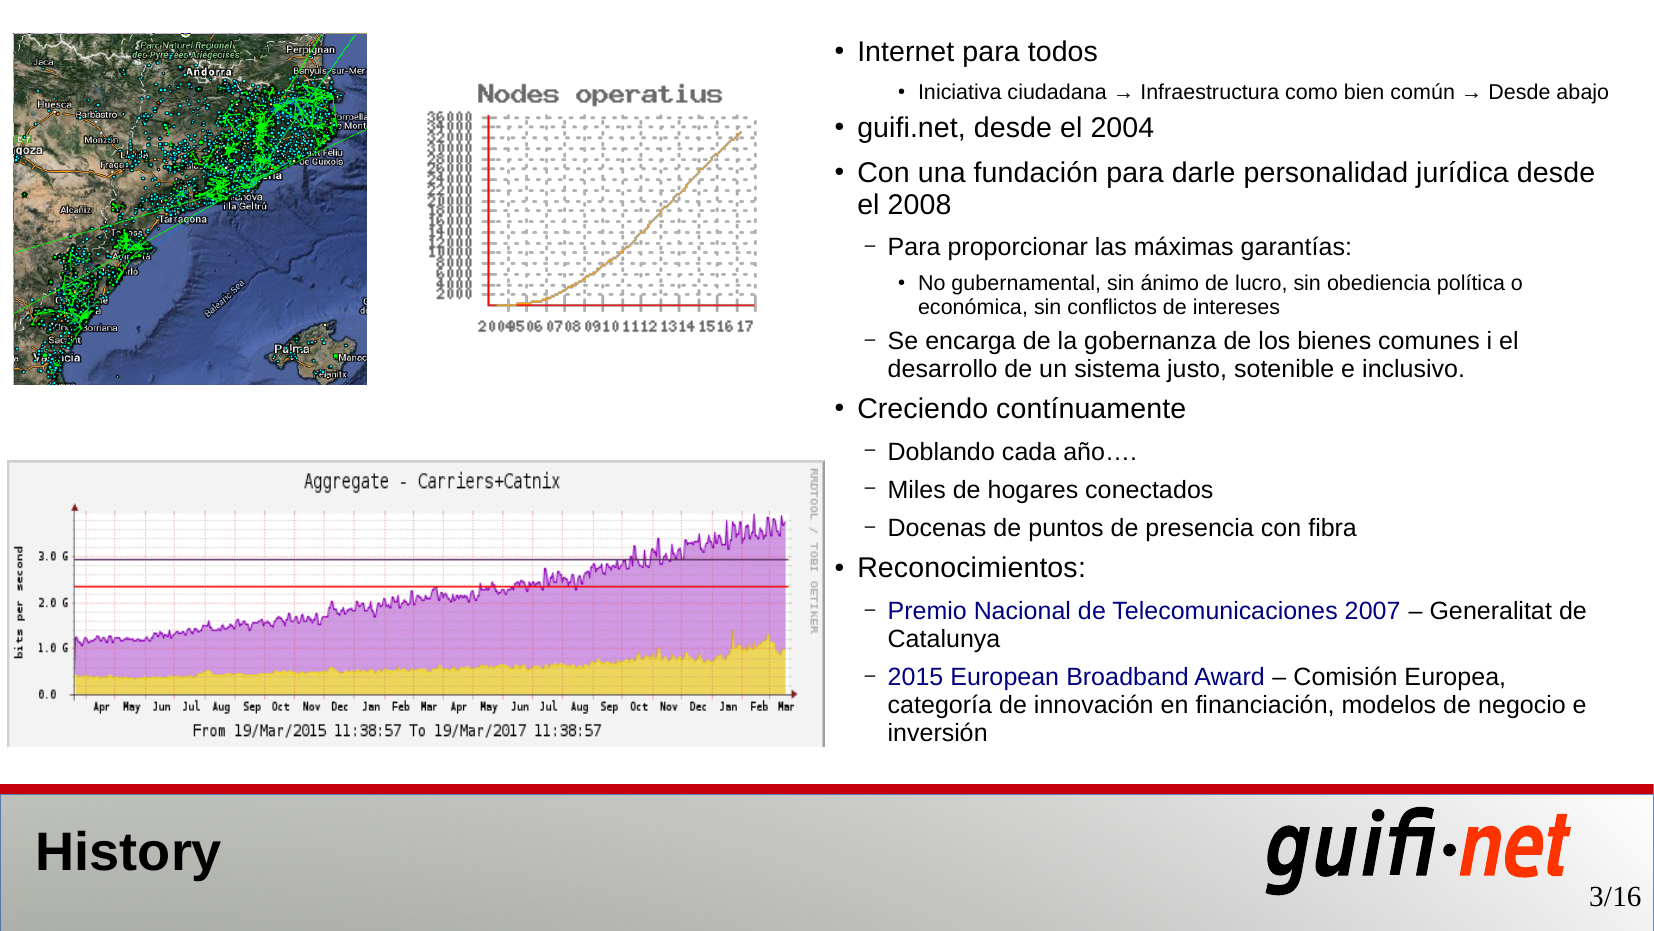

Internet para todos
Iniciativa ciudadana → Infraestructura como bien común → Desde abajo
guifi.net, desde el 2004
Con una fundación para darle personalidad jurídica desde el 2008
Para proporcionar las máximas garantías:
No gubernamental, sin ánimo de lucro, sin obediencia política o económica, sin conflictos de intereses
Se encarga de la gobernanza de los bienes comunes i el desarrollo de un sistema justo, sotenible e inclusivo.
Creciendo contínuamente
Doblando cada año….
Miles de hogares conectados
Docenas de puntos de presencia con fibra
Reconocimientos:
Premio Nacional de Telecomunicaciones 2007 – Generalitat de Catalunya
2015 European Broadband Award – Comisión Europea, categoría de innovación en financiación, modelos de negocio e inversión
# History